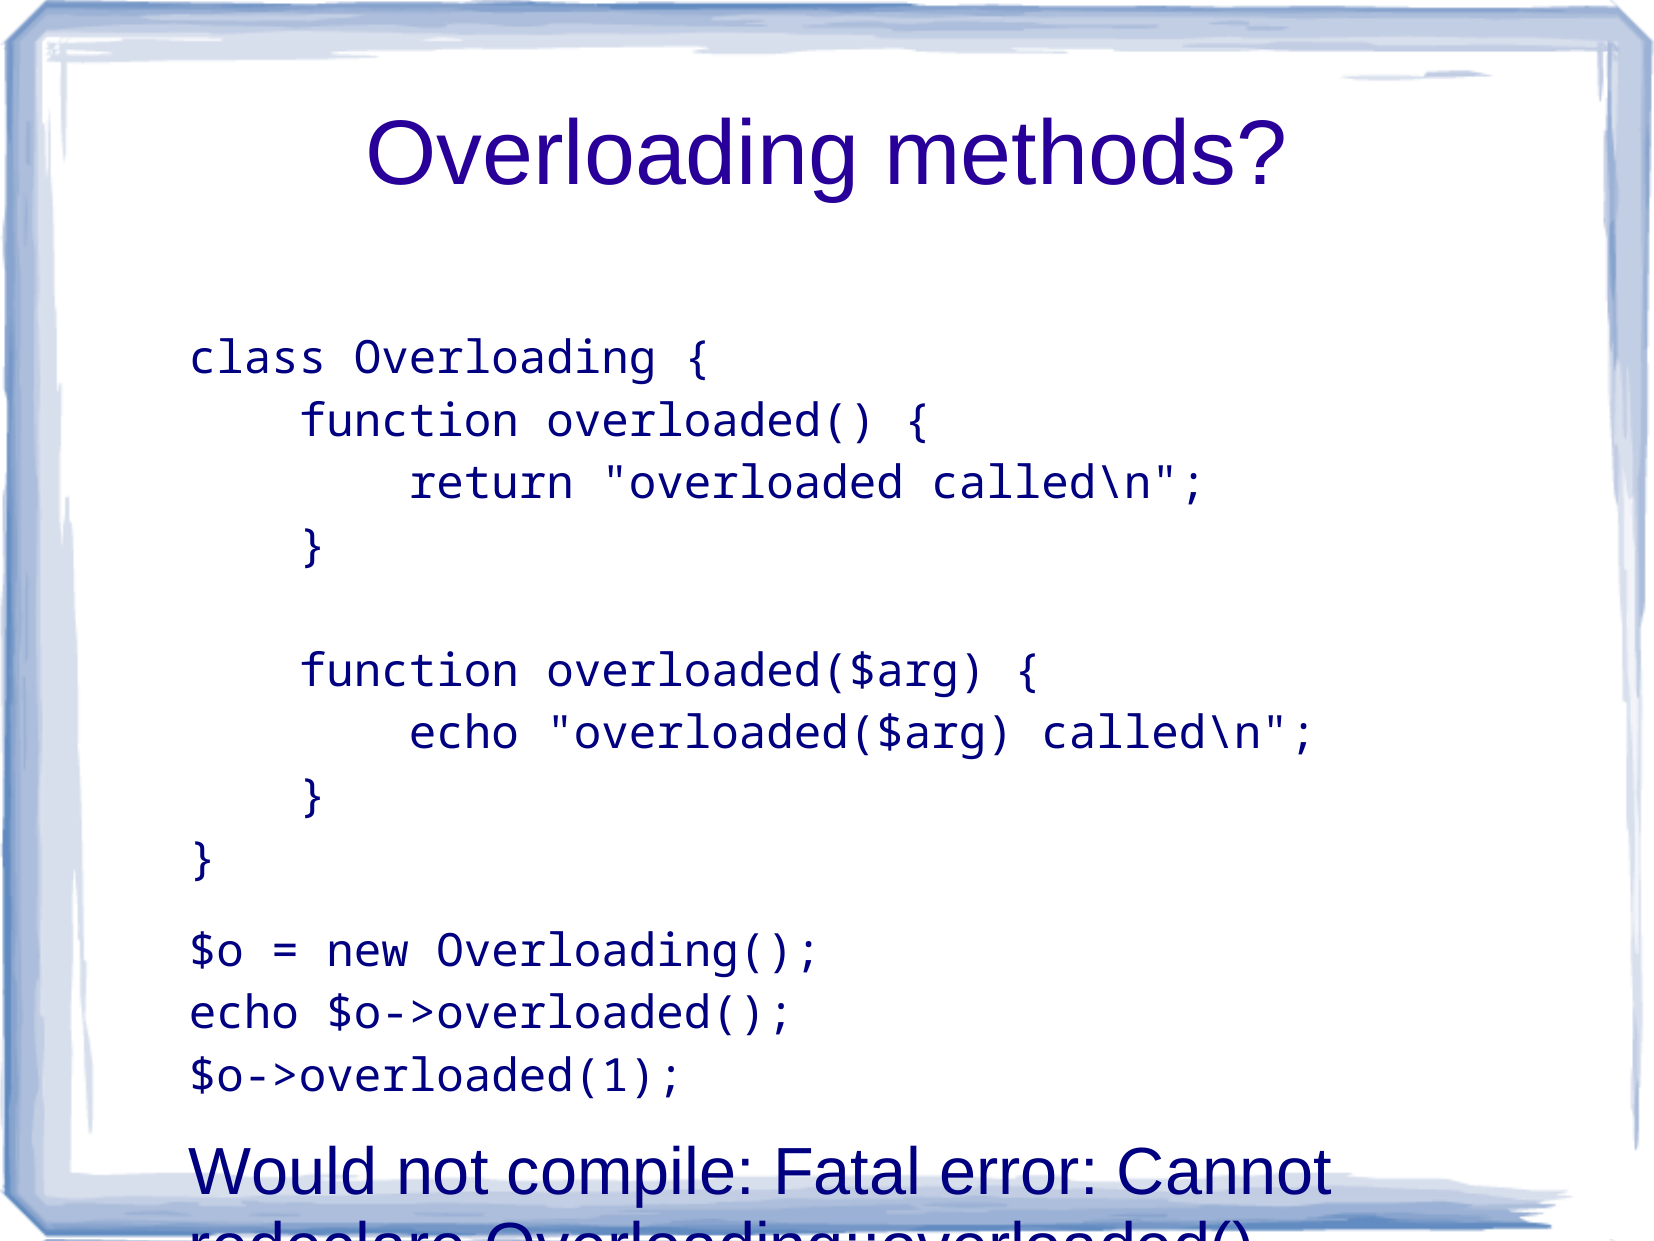

# Overloading methods?
class Overloading {
 function overloaded() {
 return "overloaded called\n";
 }
 function overloaded($arg) {
 echo "overloaded($arg) called\n";
 }
}
$o = new Overloading();
echo $o->overloaded();
$o->overloaded(1);
Would not compile: Fatal error: Cannot redeclare Overloading::overloaded()